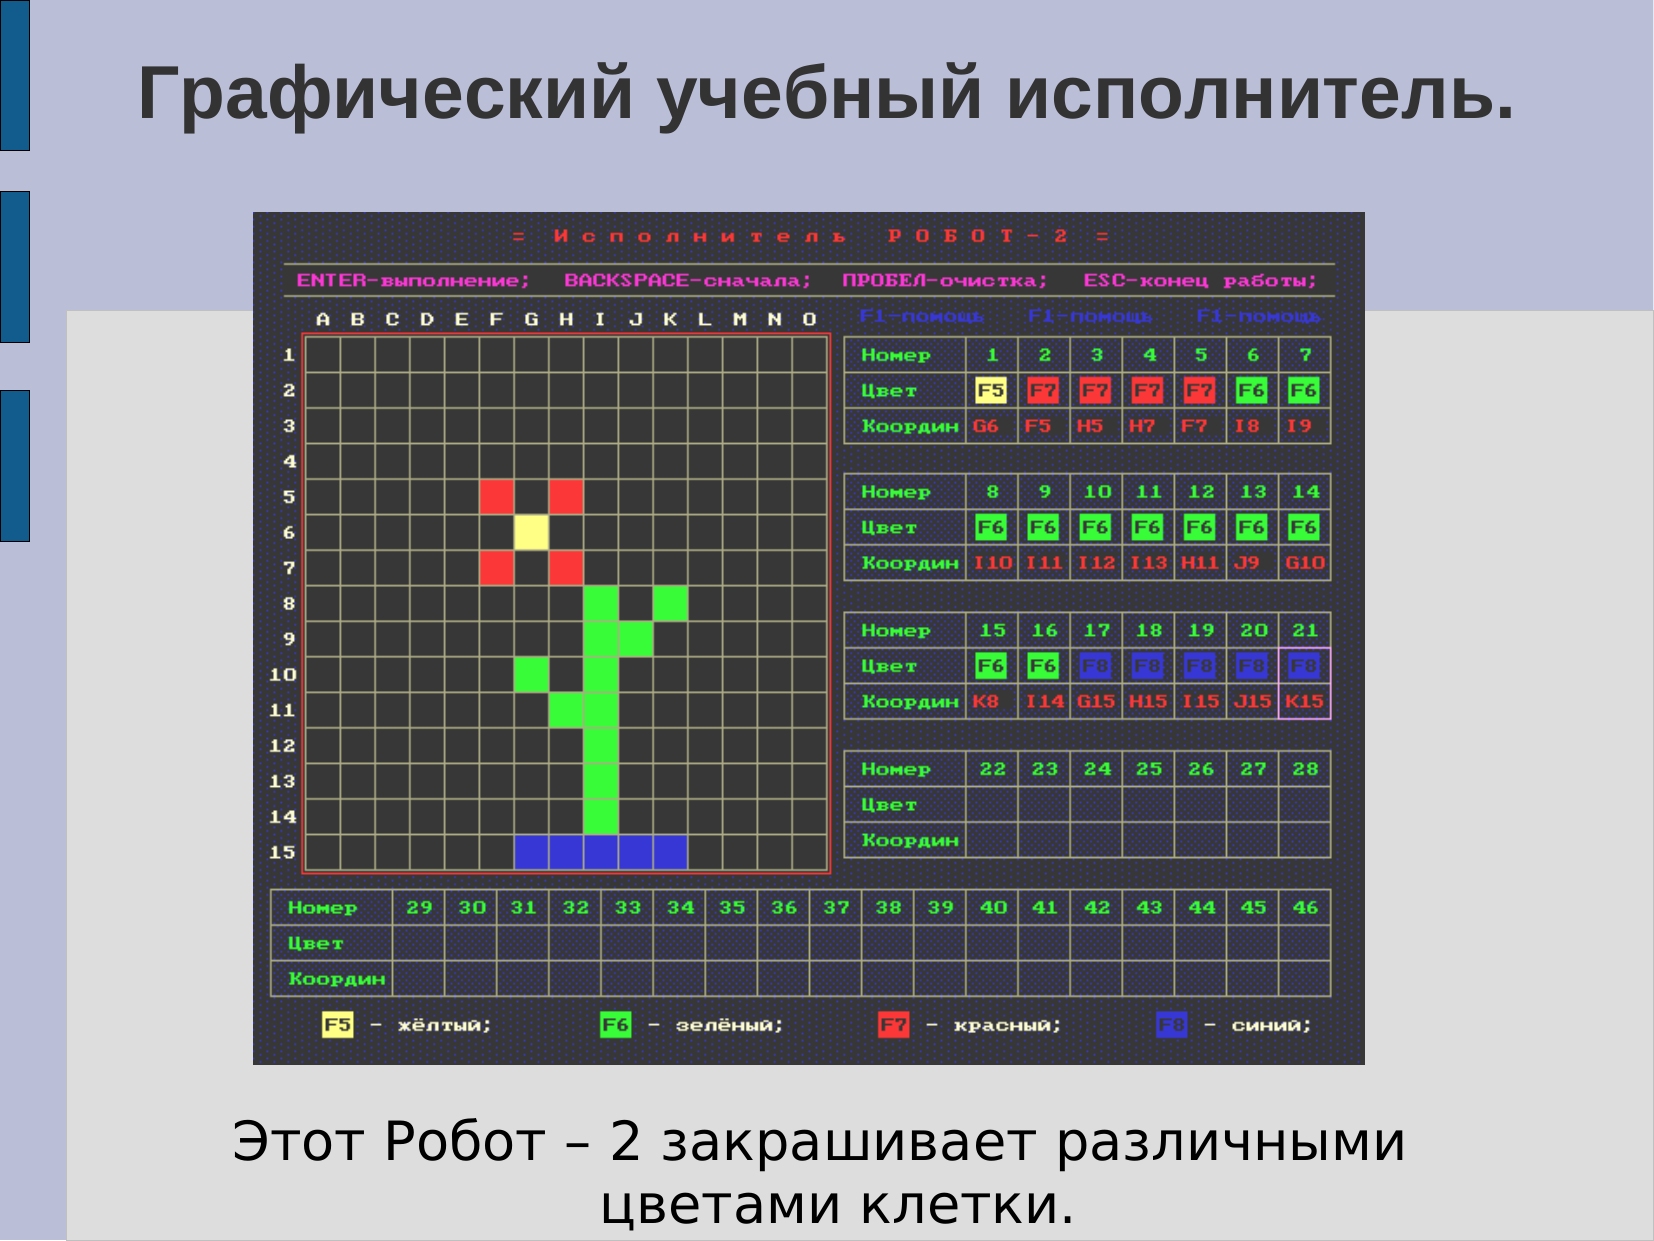

# Графический учебный исполнитель.
Этот Робот – 2 закрашивает различными цветами клетки.